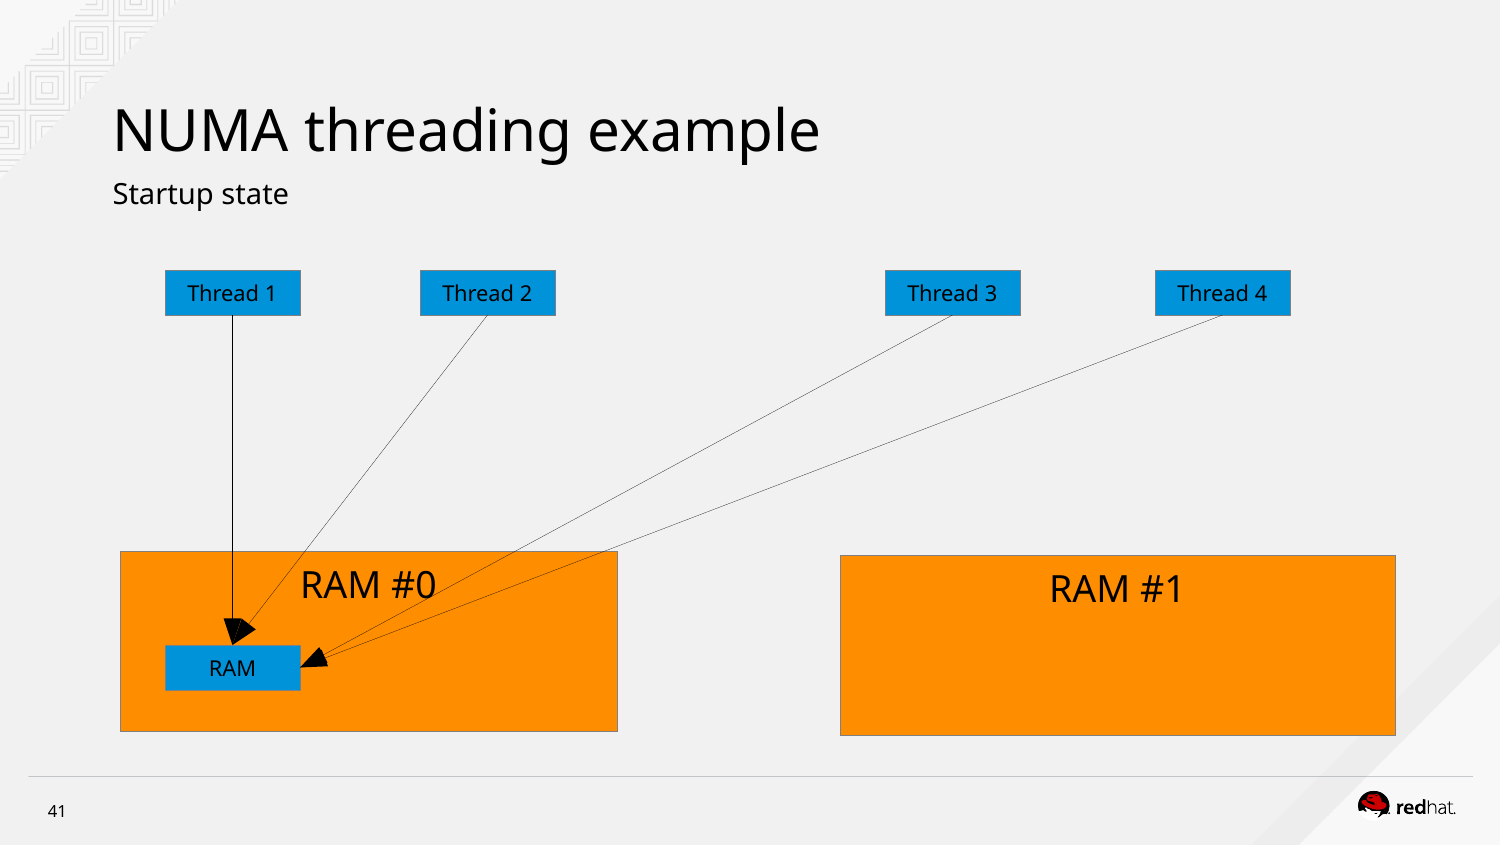

# NUMA threading example
Startup state
Thread 1
Thread 2
Thread 3
Thread 4
RAM #0
RAM #1
RAM
41